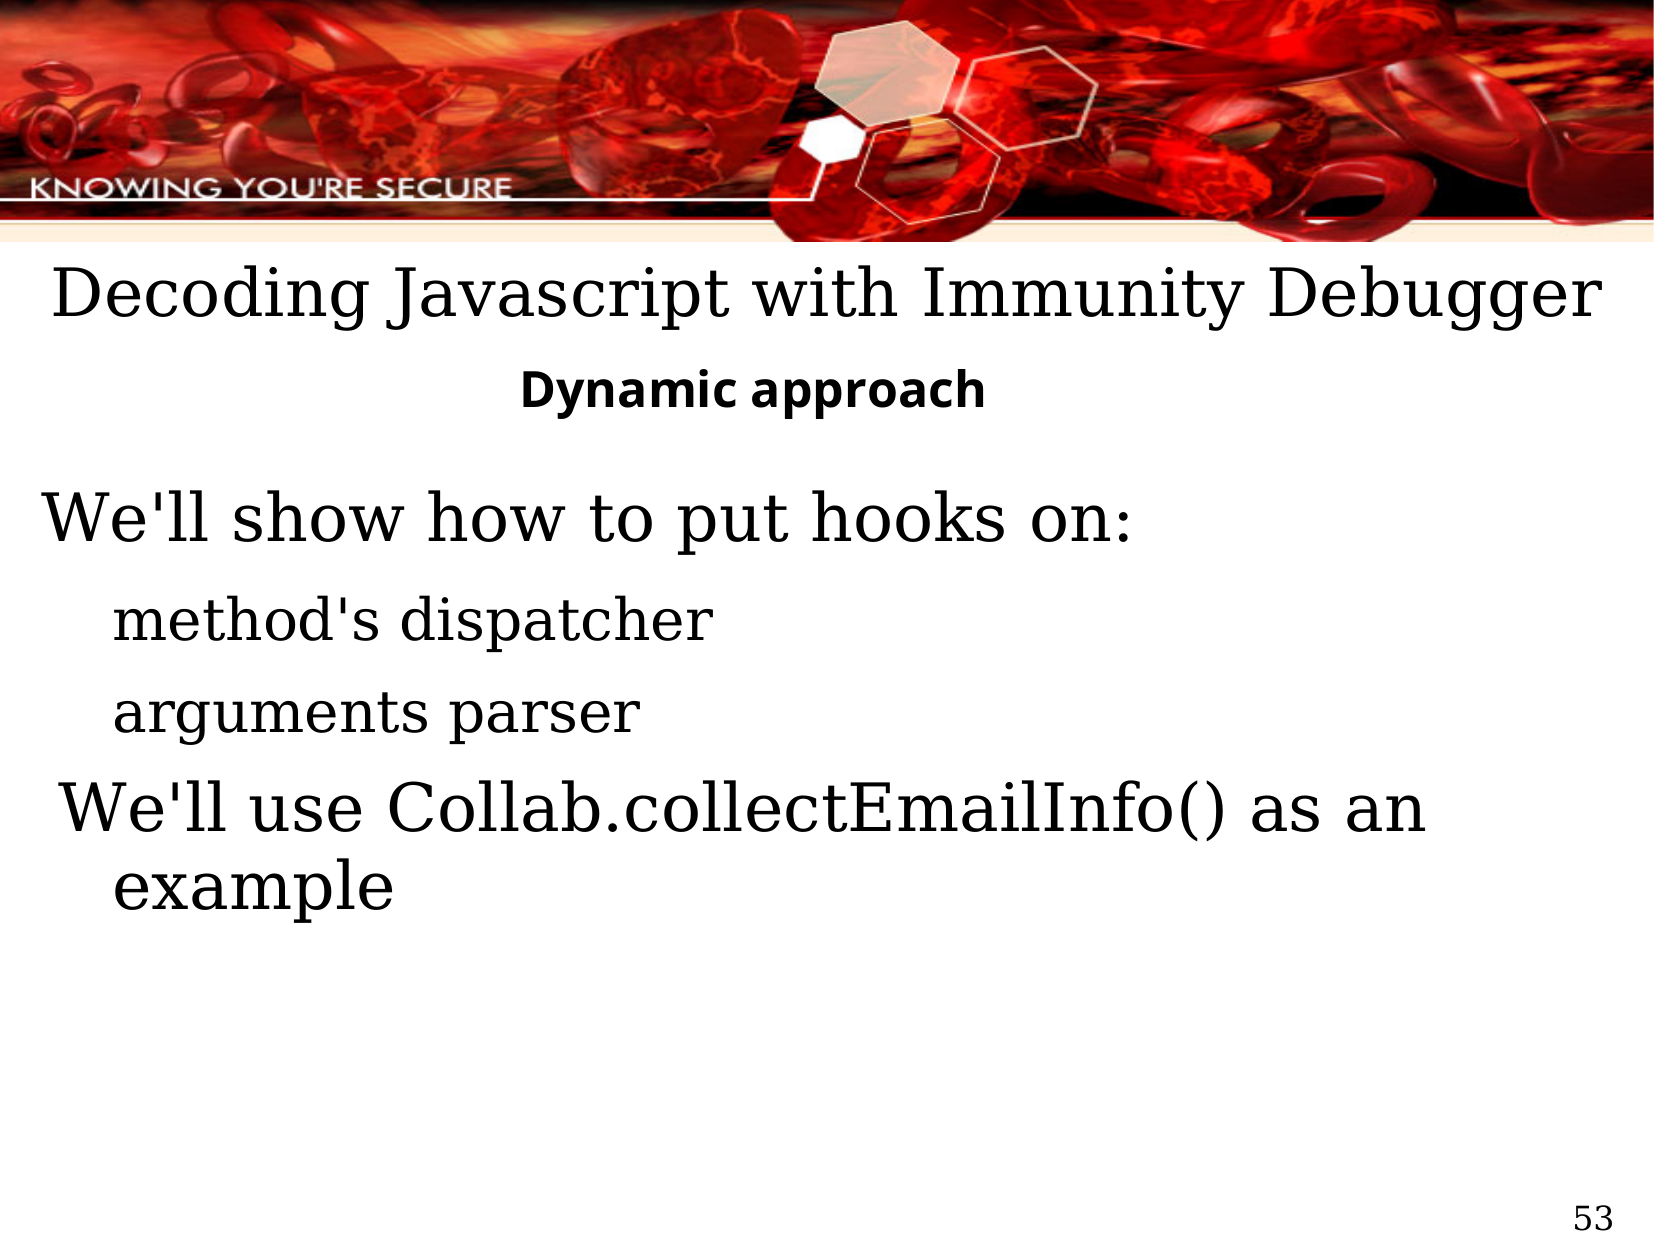

# Decoding Javascript with Immunity Debugger
Dynamic approach
We'll show how to put hooks on:
method's dispatcher
arguments parser
We'll use Collab.collectEmailInfo() as an example